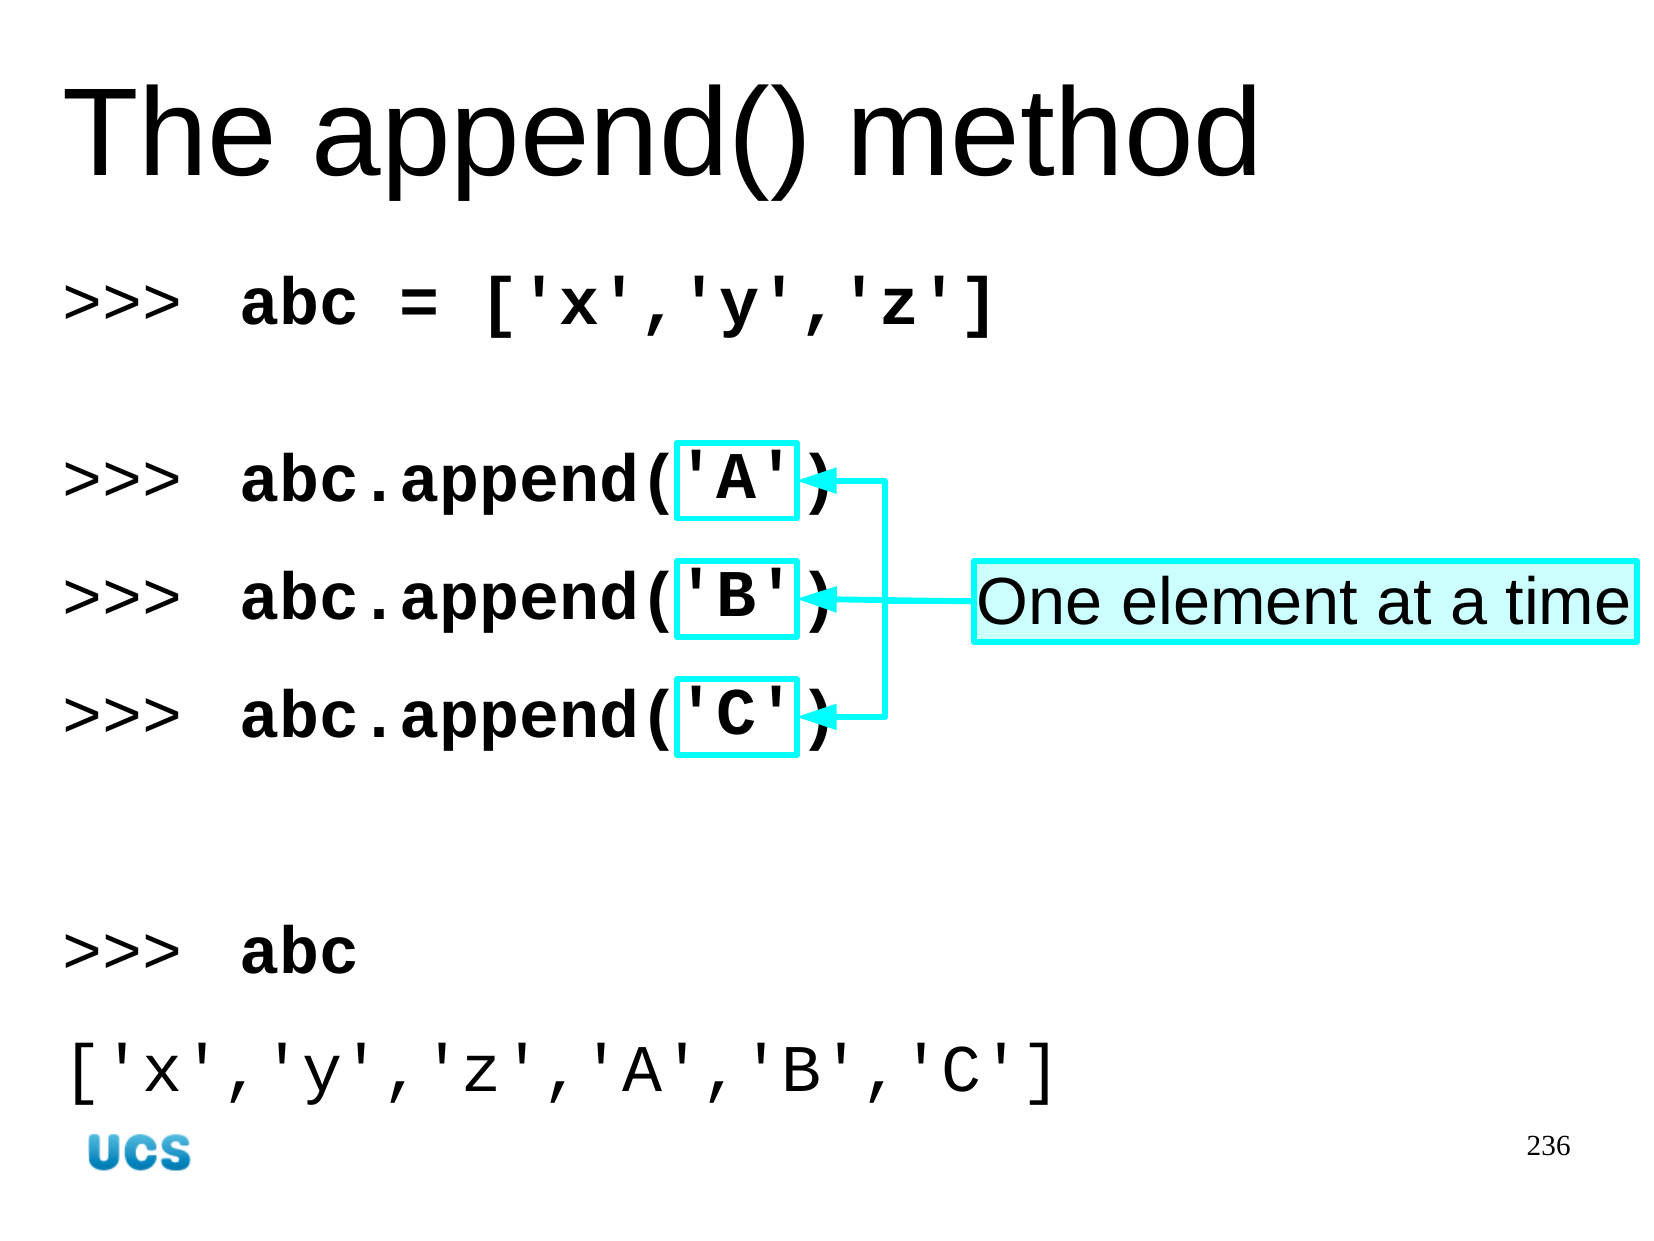

The append() method
>>>
abc =
['x','y','z']
>>>
abc.append(
'A'
)
>>>
abc.append(
'B'
)
One element at a time
>>>
abc.append(
'C'
)
>>>
abc
['x','y','z','A','B','C']
236